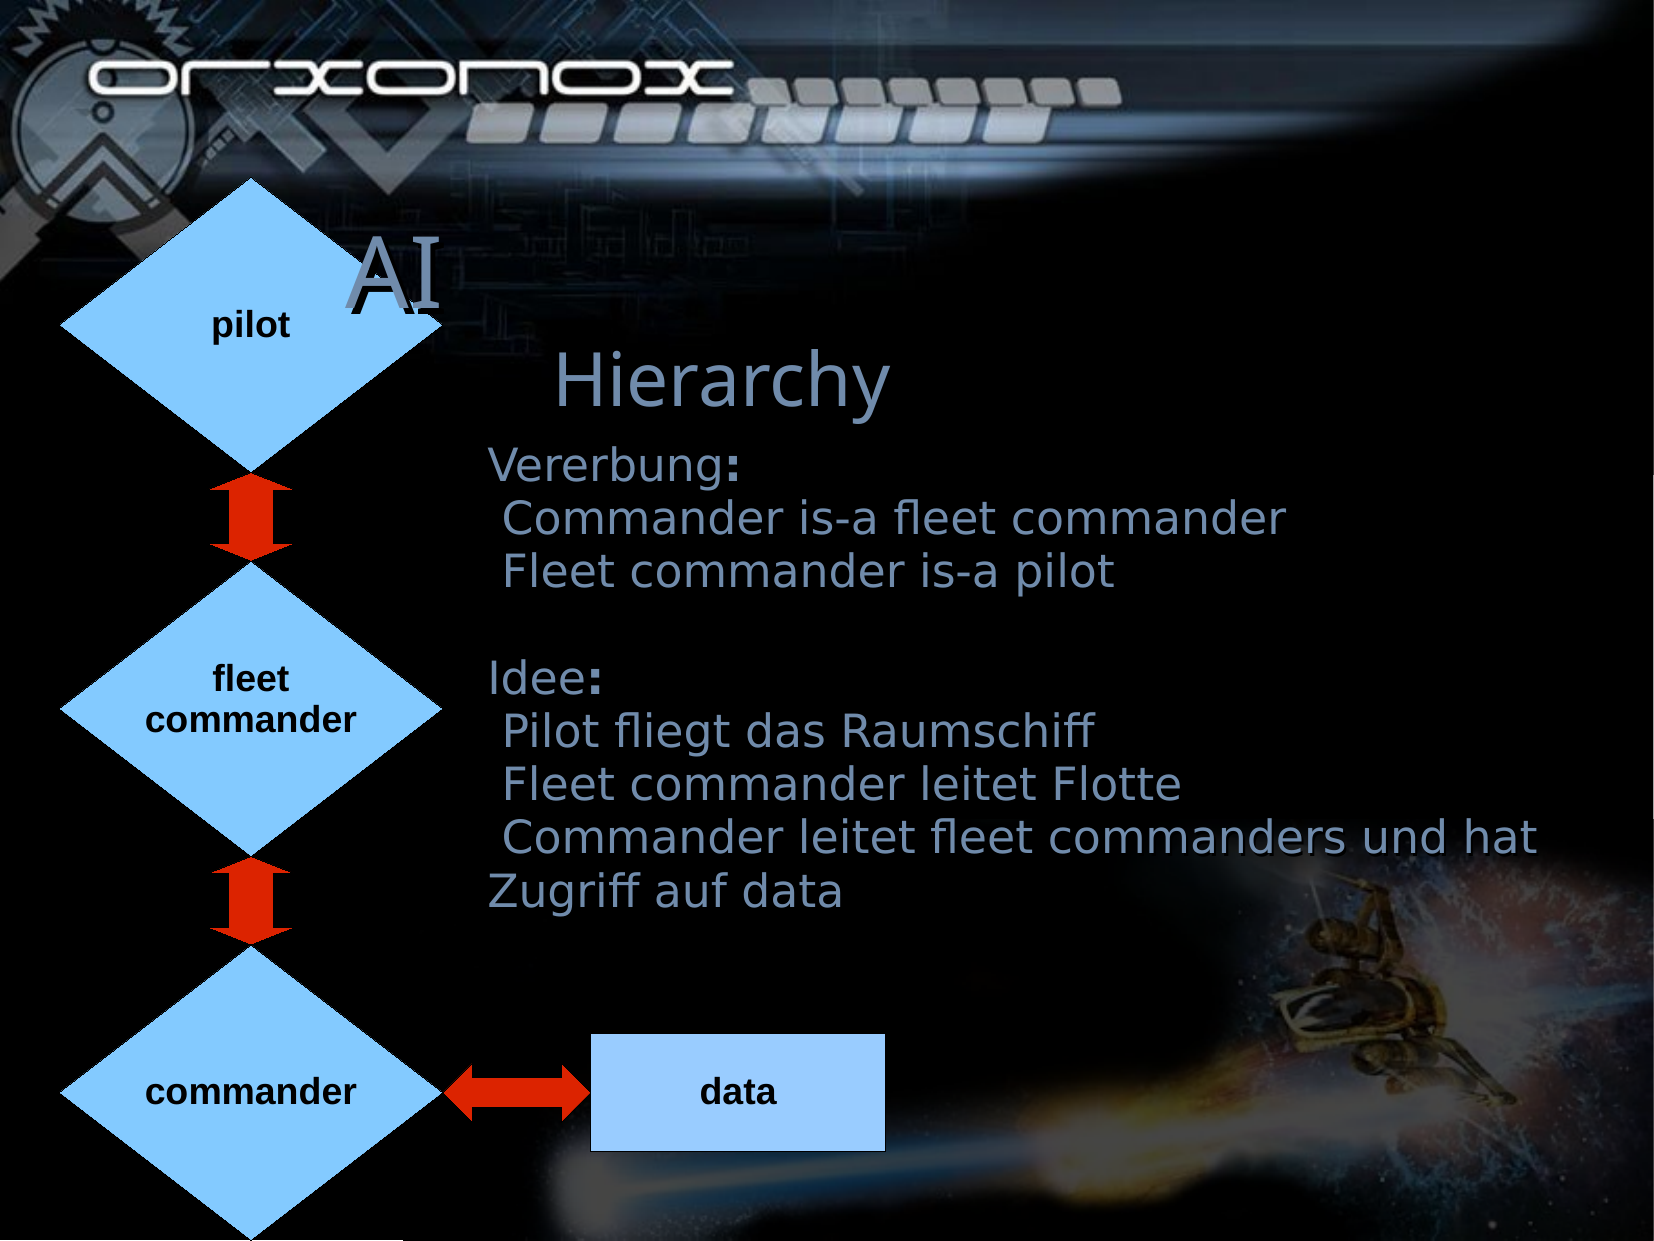

AI
pilot
Hierarchy
Vererbung:
 Commander is-a fleet commander
 Fleet commander is-a pilot
Idee:
 Pilot fliegt das Raumschiff
 Fleet commander leitet Flotte
 Commander leitet fleet commanders und hat Zugriff auf data
fleet
commander
commander
data